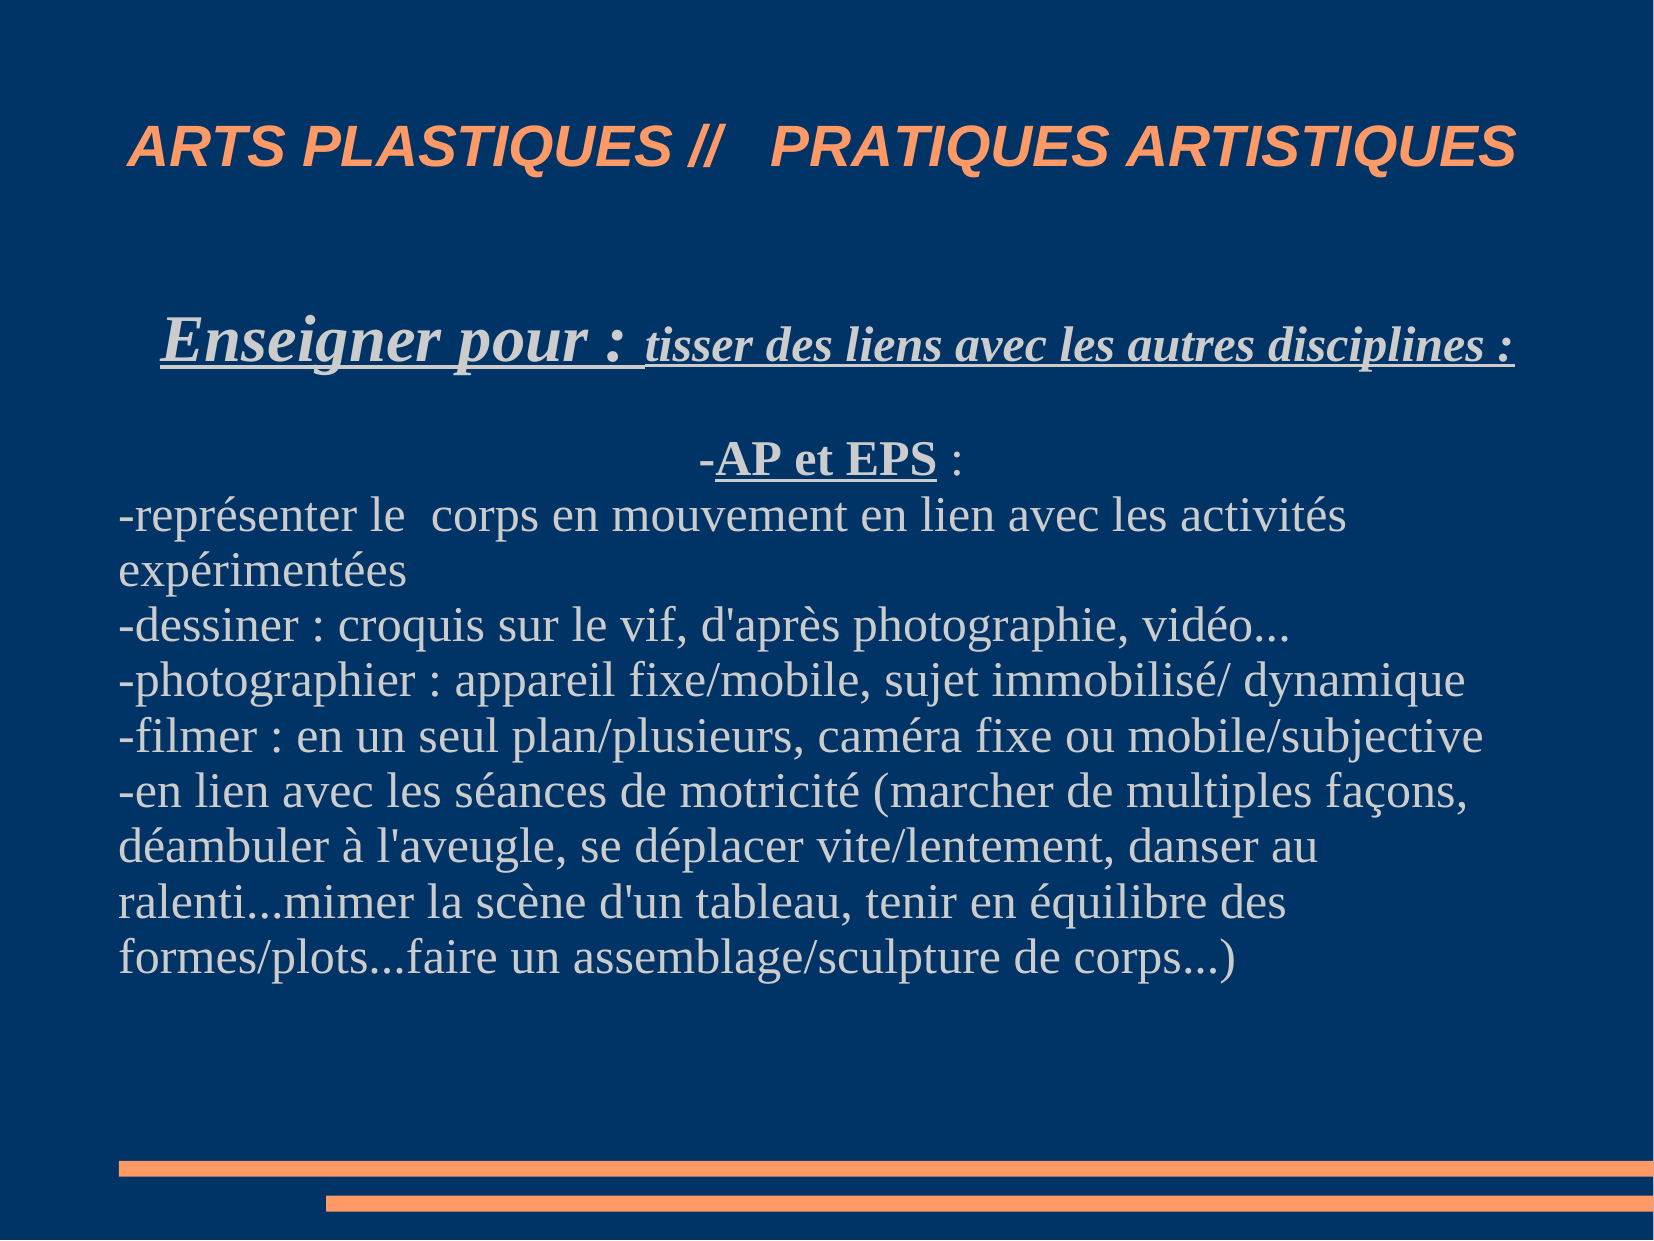

# ARTS PLASTIQUES // PRATIQUES ARTISTIQUES
Enseigner pour : tisser des liens avec les autres disciplines :
-AP et EPS :
-représenter le corps en mouvement en lien avec les activités
expérimentées
-dessiner : croquis sur le vif, d'après photographie, vidéo...
-photographier : appareil fixe/mobile, sujet immobilisé/ dynamique
-filmer : en un seul plan/plusieurs, caméra fixe ou mobile/subjective
-en lien avec les séances de motricité (marcher de multiples façons,
déambuler à l'aveugle, se déplacer vite/lentement, danser au
ralenti...mimer la scène d'un tableau, tenir en équilibre des
formes/plots...faire un assemblage/sculpture de corps...)